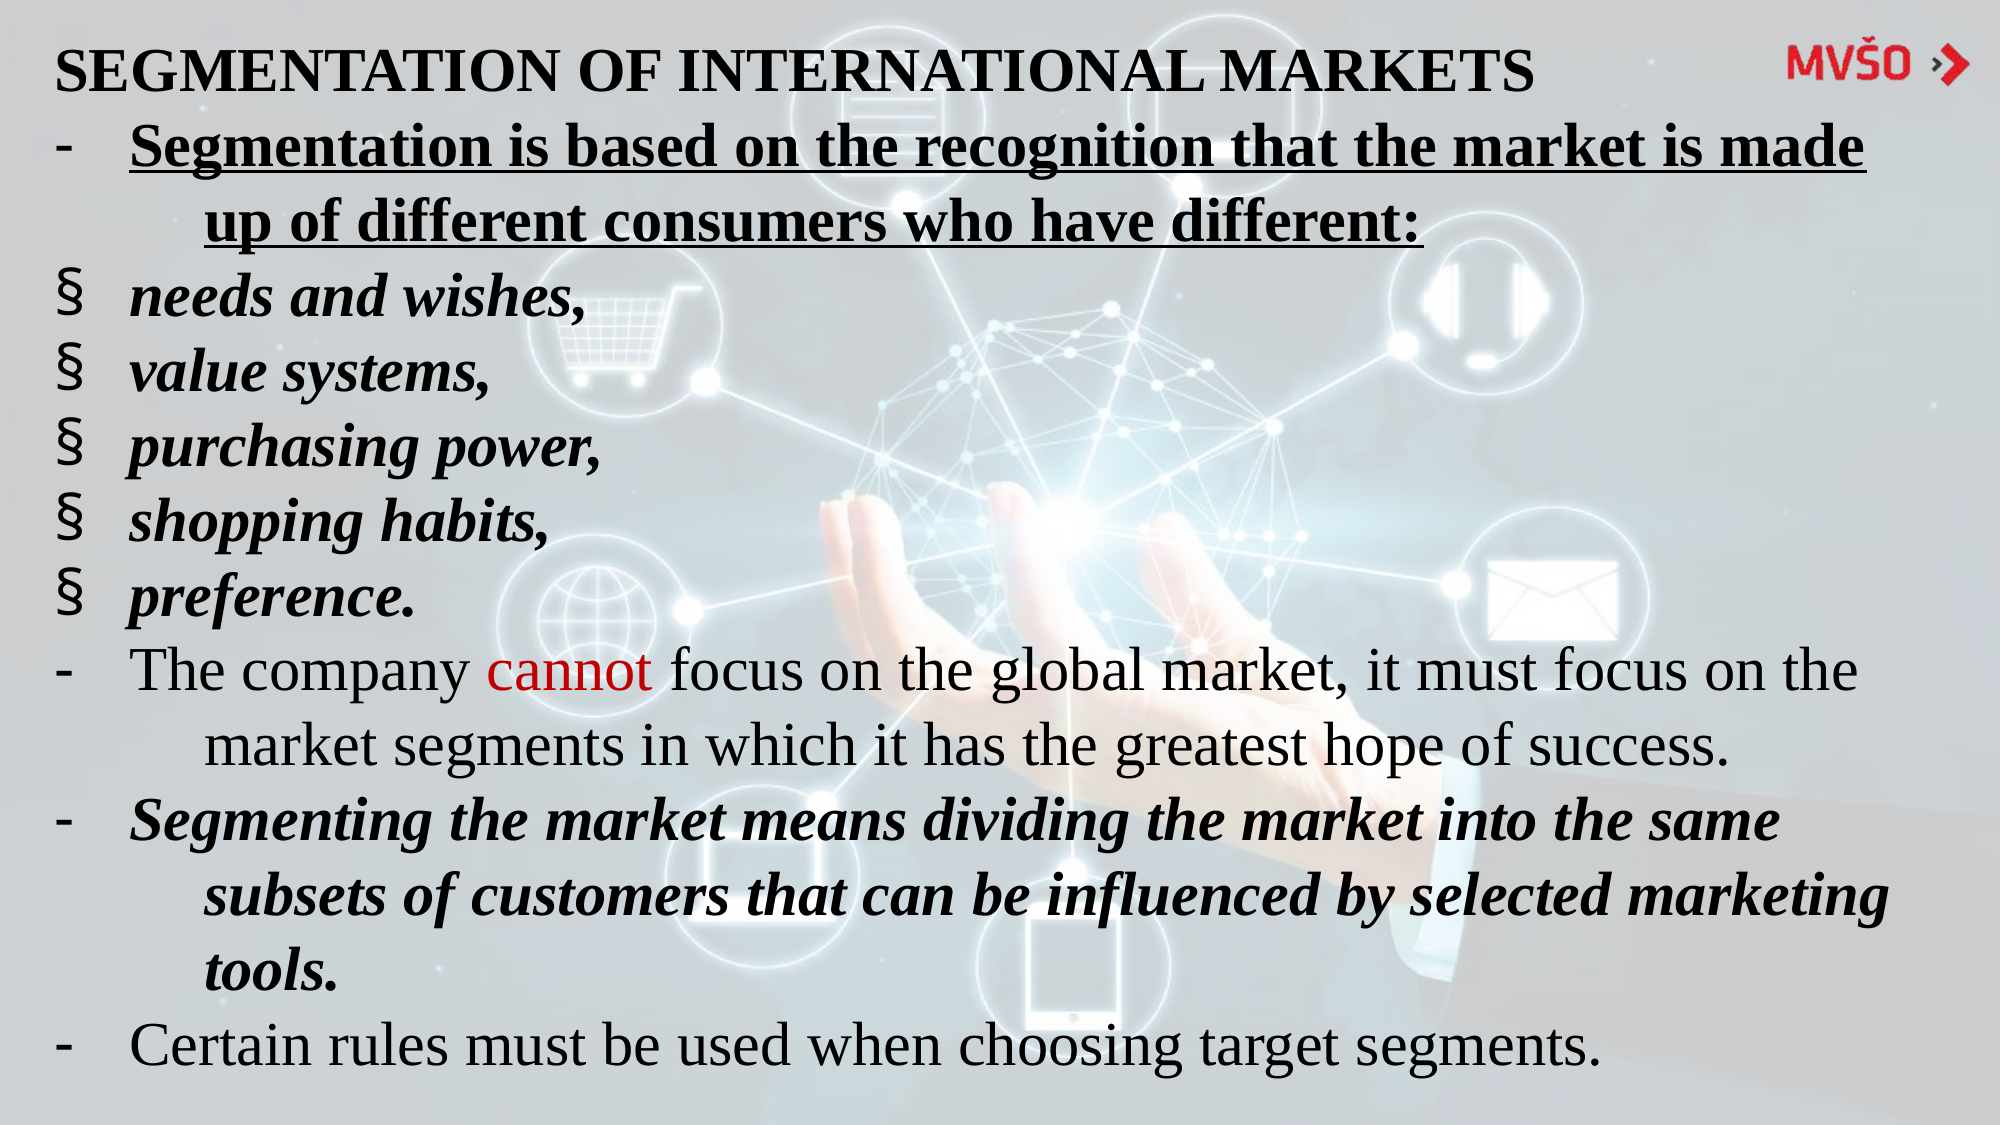

SEGMENTATION OF INTERNATIONAL MARKETS
Segmentation is based on the recognition that the market is made up of different consumers who have different:
needs and wishes,
value systems,
purchasing power,
shopping habits,
preference.
The company cannot focus on the global market, it must focus on the market segments in which it has the greatest hope of success.
Segmenting the market means dividing the market into the same subsets of customers that can be influenced by selected marketing tools.
Certain rules must be used when choosing target segments.